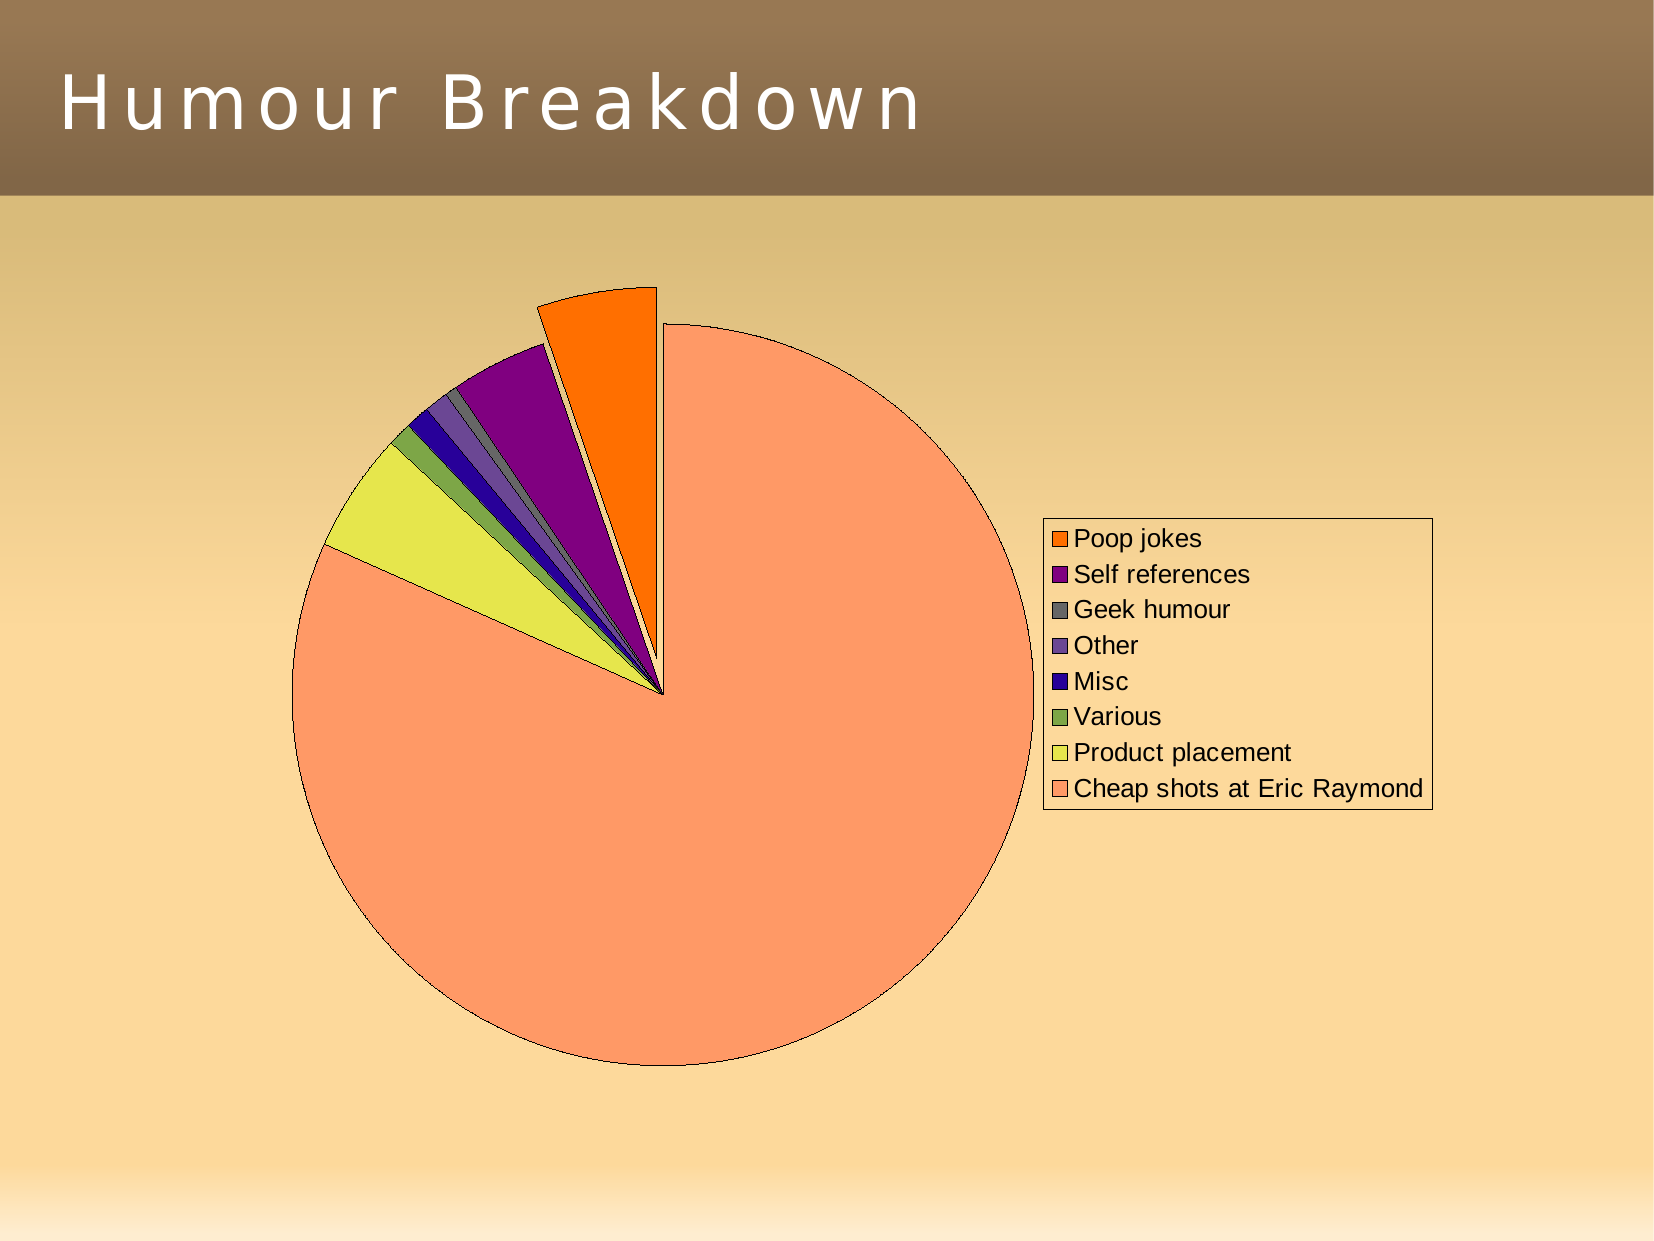

# Humour Breakdown
### Chart
| Category | Column 1 |
|---|---|
| Poop jokes | 5.0 |
| Self references | 4.0 |
| Geek humour | 0.5 |
| Other | 1.0 |
| Misc | 1.0 |
| Various | 1.0 |
| Product placement | 5.0 |
| Cheap shots at Eric Raymond | 78.0 |